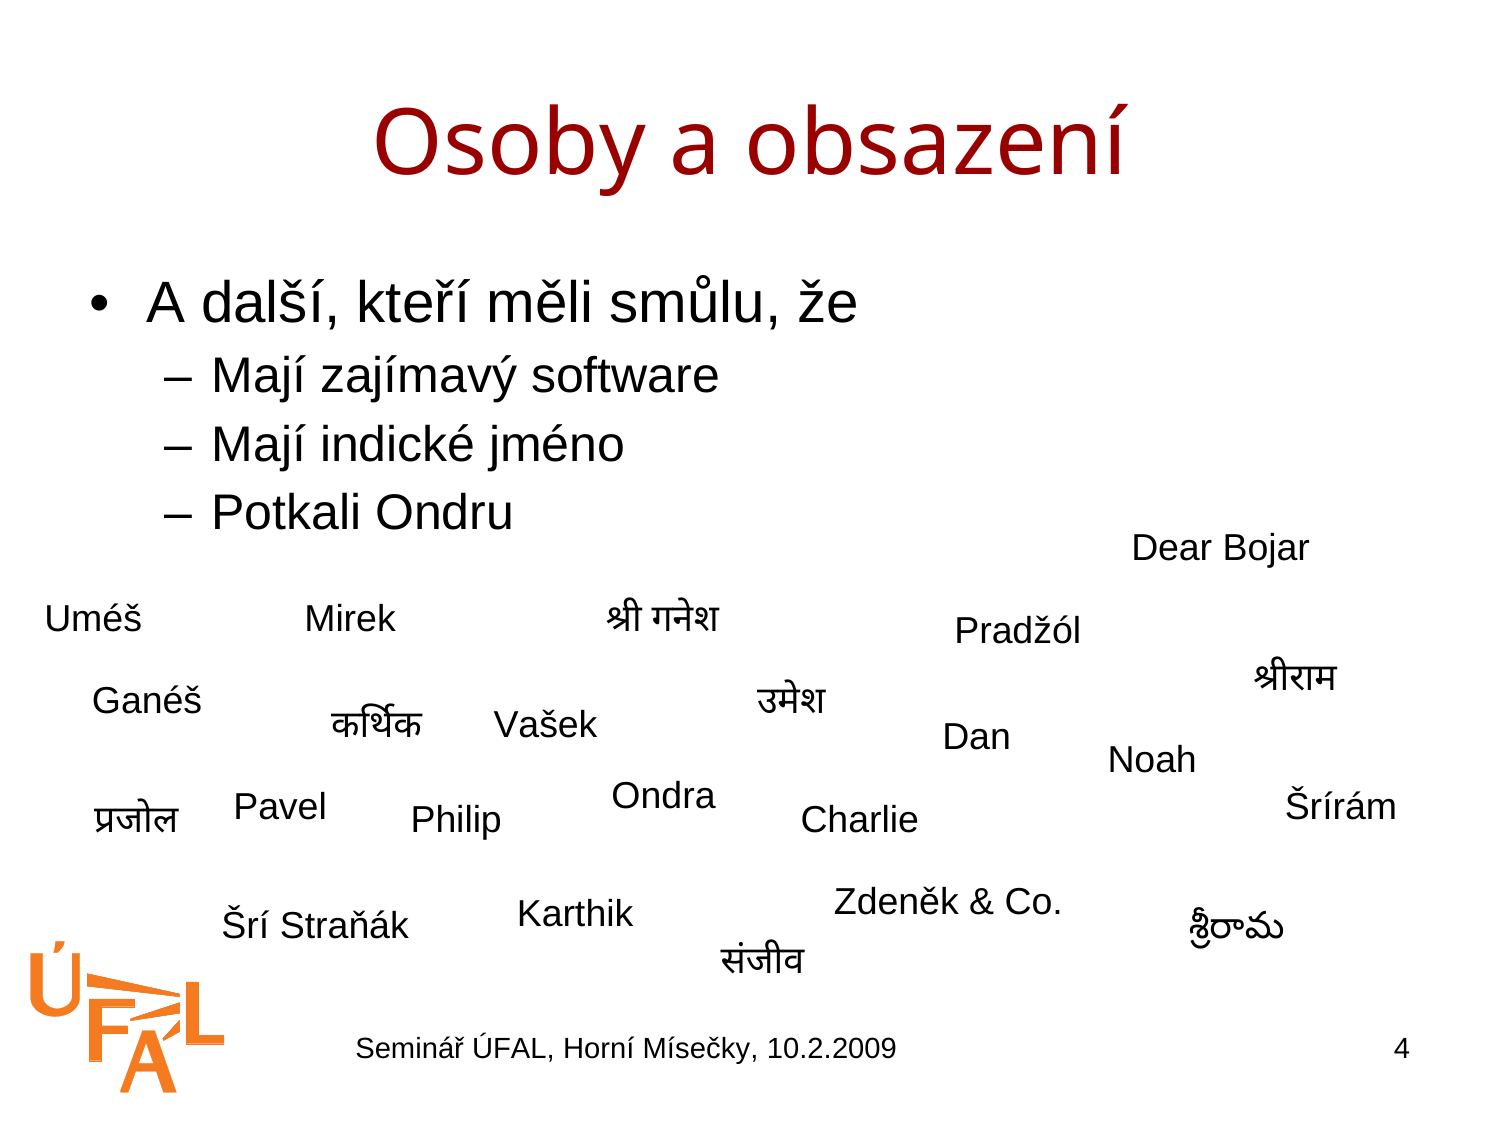

# Osoby a obsazení
A další, kteří měli smůlu, že
Mají zajímavý software
Mají indické jméno
Potkali Ondru
Dear Bojar
श्री गनेश
Uméš
Mirek
Pradžól
श्रीराम
उमेश
Ganéš
कर्थिक
Vašek
Dan
Noah
Ondra
Pavel
Šrírám
प्रजोल
Philip
Charlie
Zdeněk & Co.
Karthik
శ్రీరామ
Šrí Straňák
संजीव
Seminář ÚFAL, Horní Mísečky, 10.2.2009
4